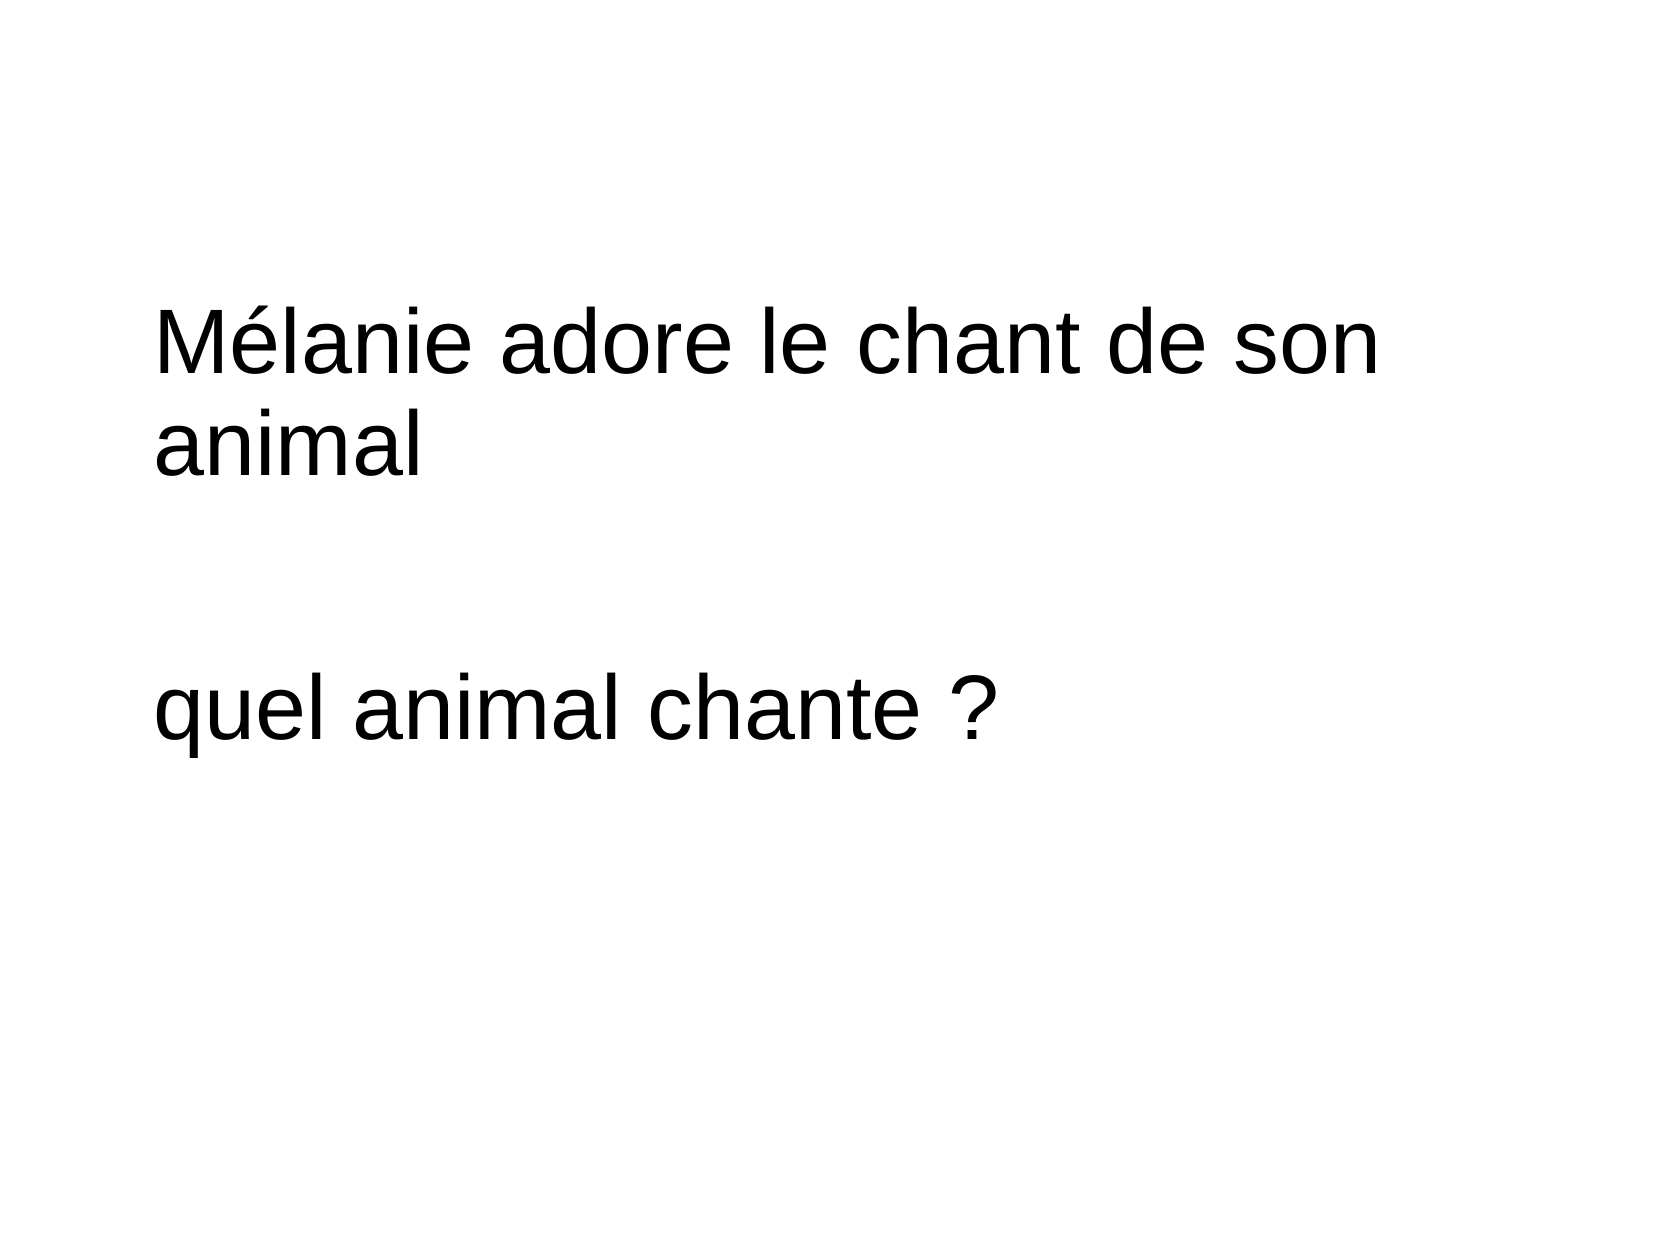

#
Mélanie adore le chant de son animal
quel animal chante ?